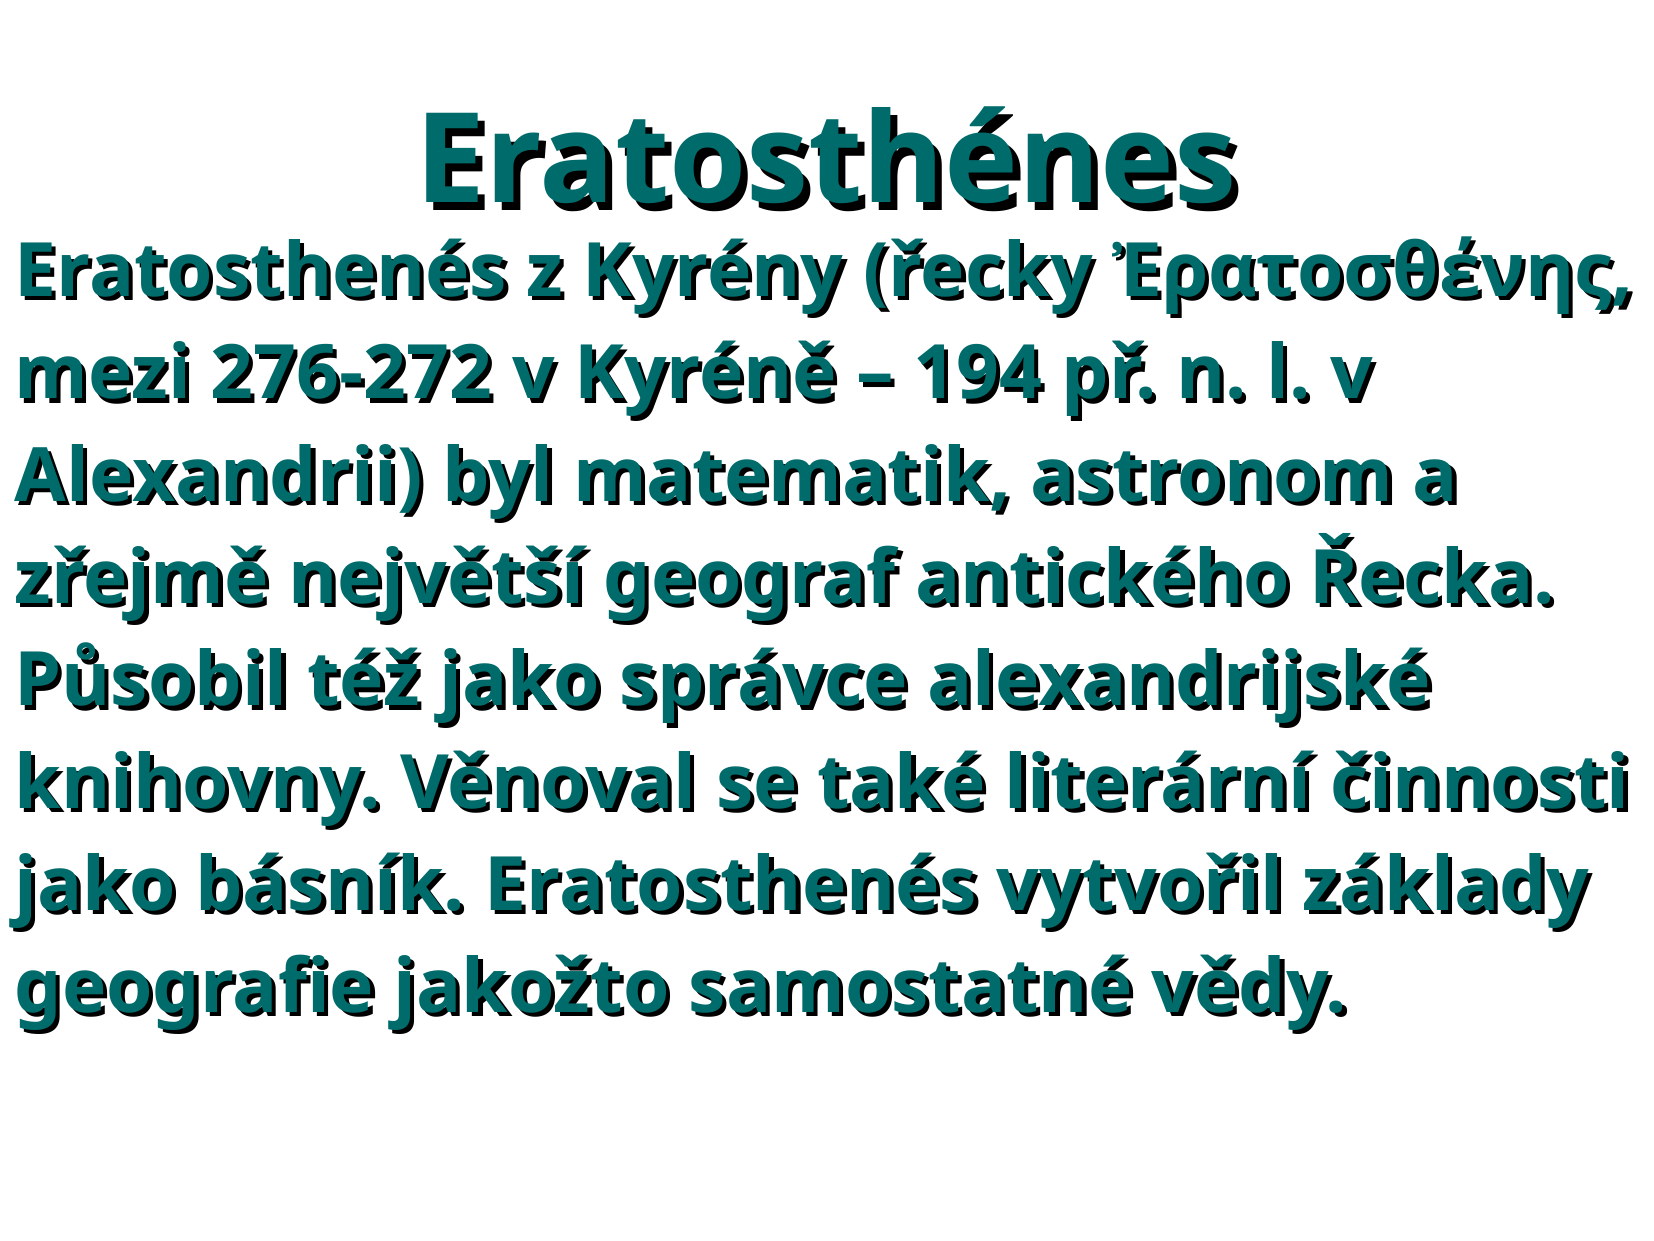

# Eratosthénes
Eratosthenés z Kyrény (řecky Ἐρατοσθένης, mezi 276-272 v Kyréně – 194 př. n. l. v Alexandrii) byl matematik, astronom a zřejmě největší geograf antického Řecka. Působil též jako správce alexandrijské knihovny. Věnoval se také literární činnosti jako básník. Eratosthenés vytvořil základy geografie jakožto samostatné vědy.